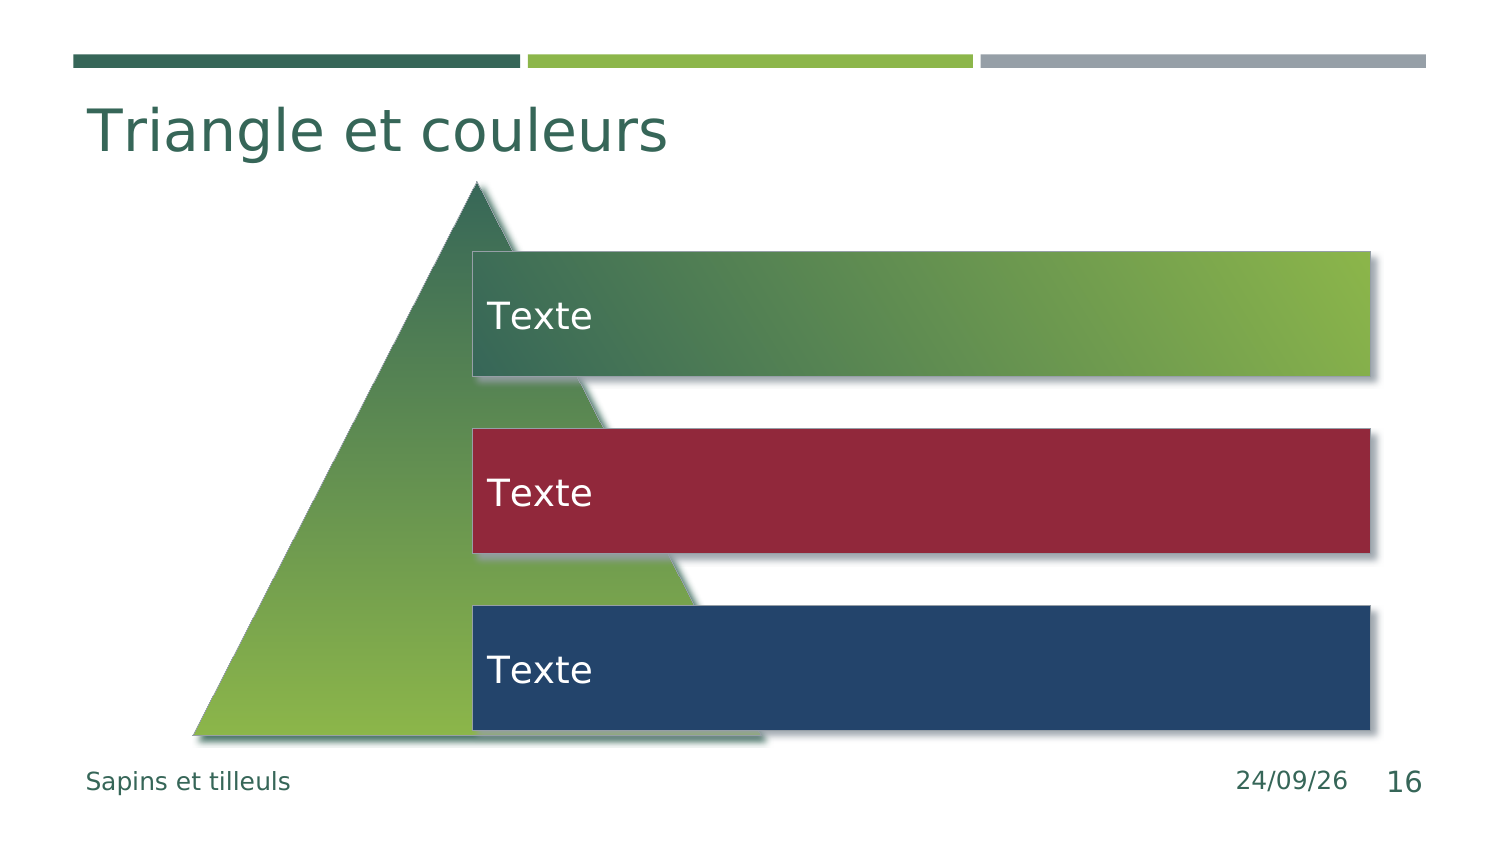

# Triangle et couleurs
Texte
Texte
Texte
Sapins et tilleuls
16